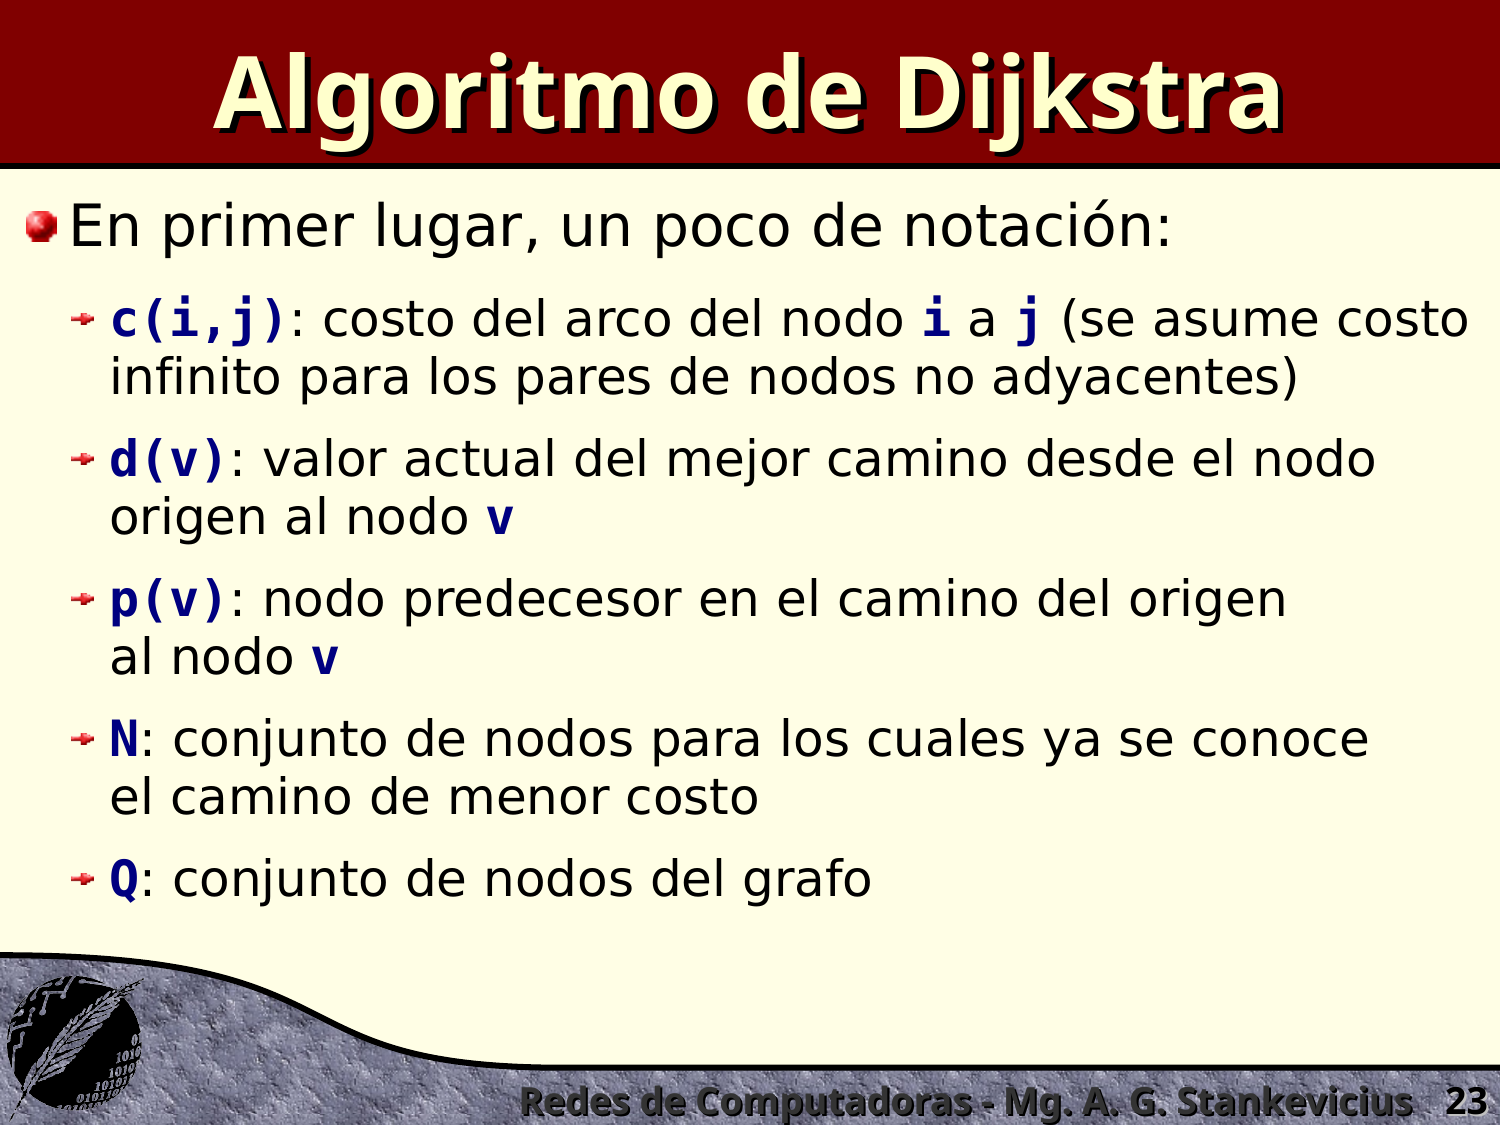

# Algoritmo de Dijkstra
En primer lugar, un poco de notación:
c(i,j): costo del arco del nodo i a j (se asume costo infinito para los pares de nodos no adyacentes)
d(v): valor actual del mejor camino desde el nodo origen al nodo v
p(v): nodo predecesor en el camino del origen
al nodo v
N: conjunto de nodos para los cuales ya se conoce
el camino de menor costo
Q: conjunto de nodos del grafo
23